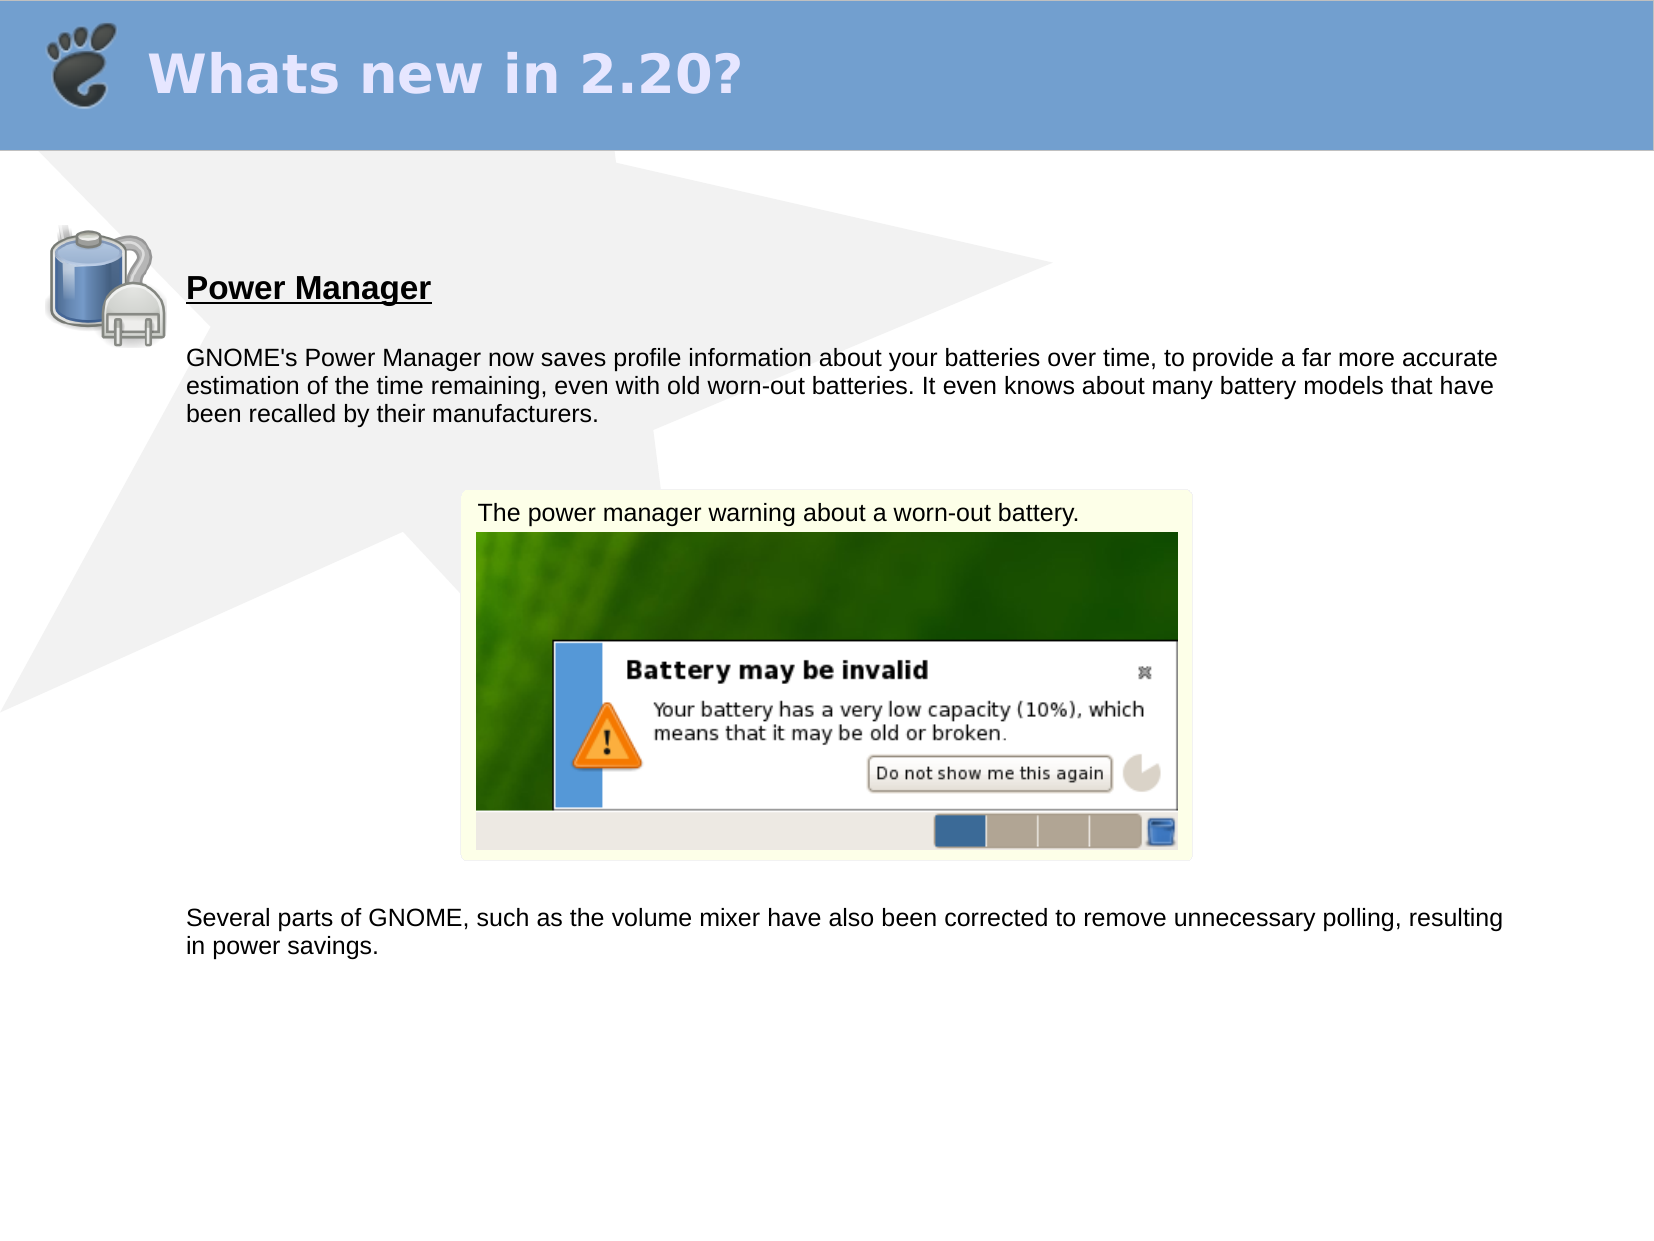

Whats new in 2.20?
#
Power Manager
GNOME's Power Manager now saves profile information about your batteries over time, to provide a far more accurate estimation of the time remaining, even with old worn-out batteries. It even knows about many battery models that have been recalled by their manufacturers.
Several parts of GNOME, such as the volume mixer have also been corrected to remove unnecessary polling, resulting in power savings.
The power manager warning about a worn-out battery.